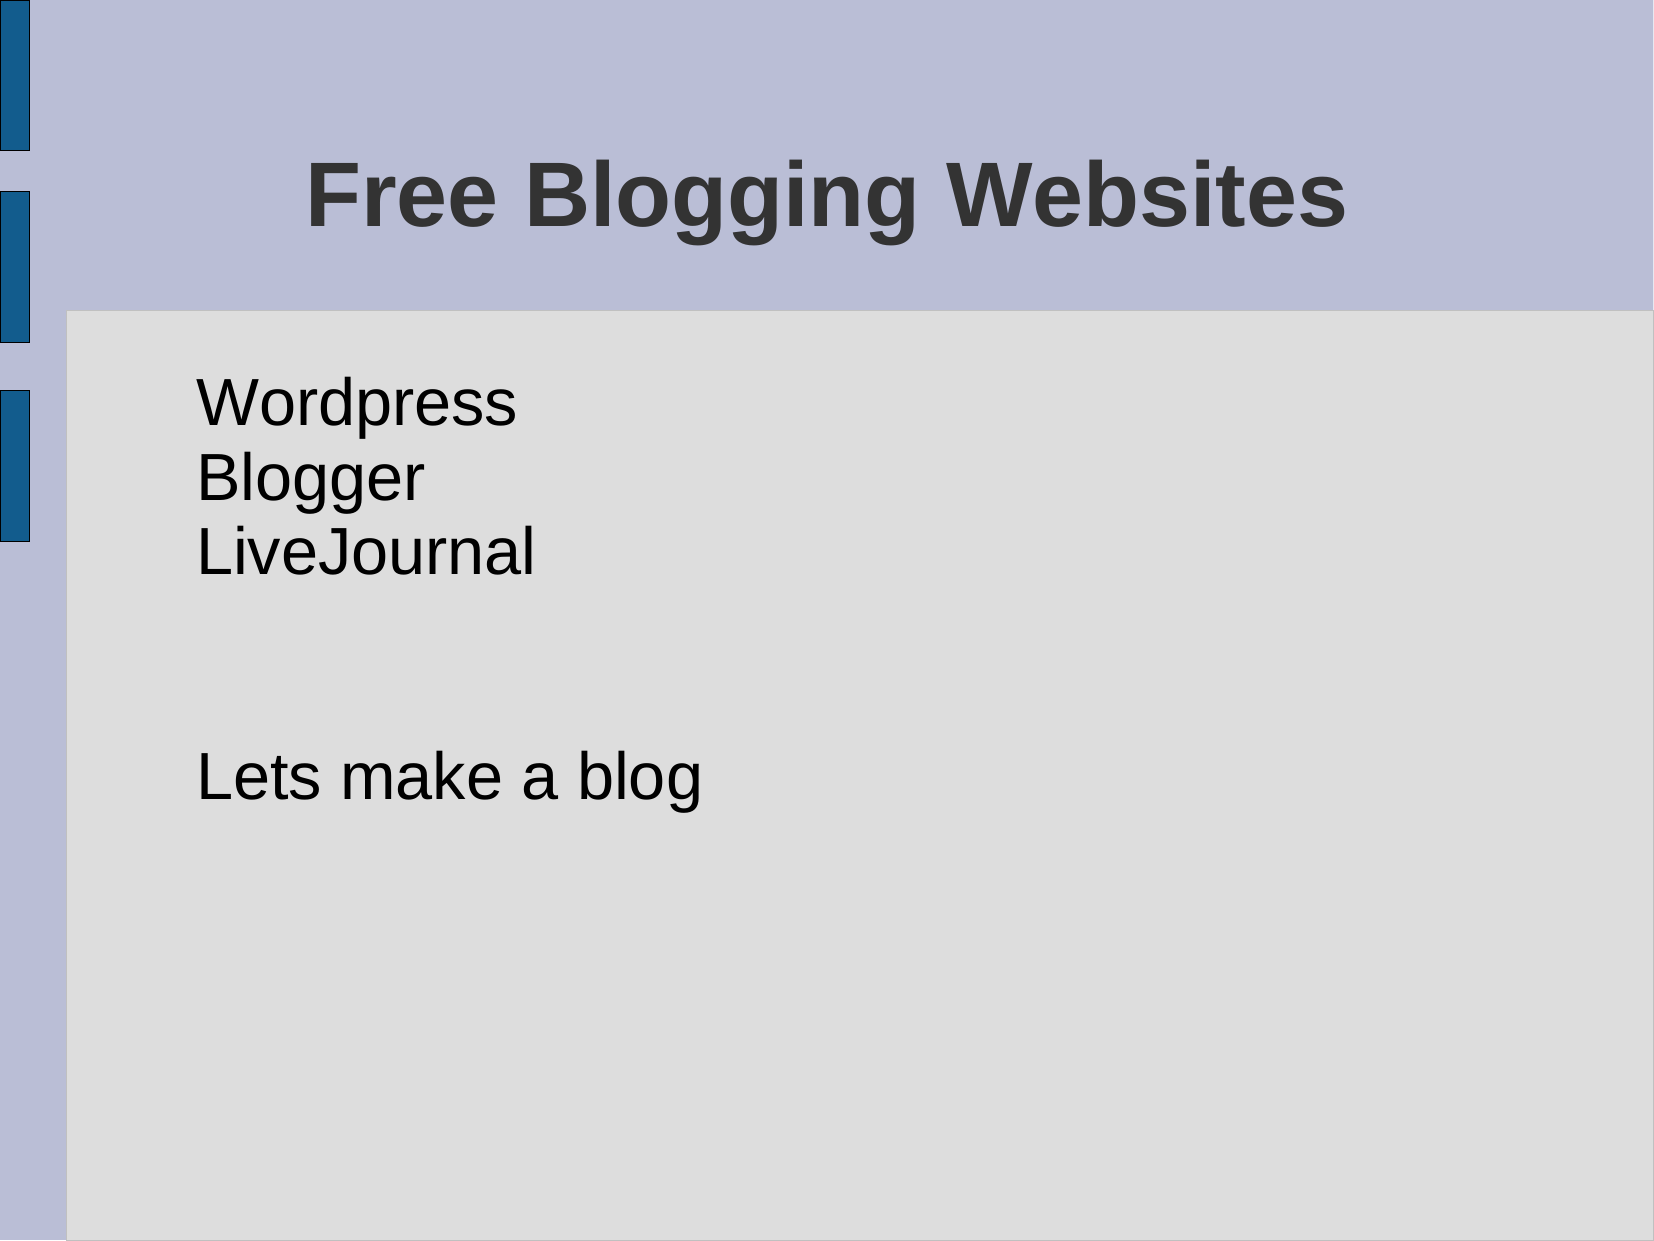

# Free Blogging Websites
Wordpress
Blogger
LiveJournal
Lets make a blog